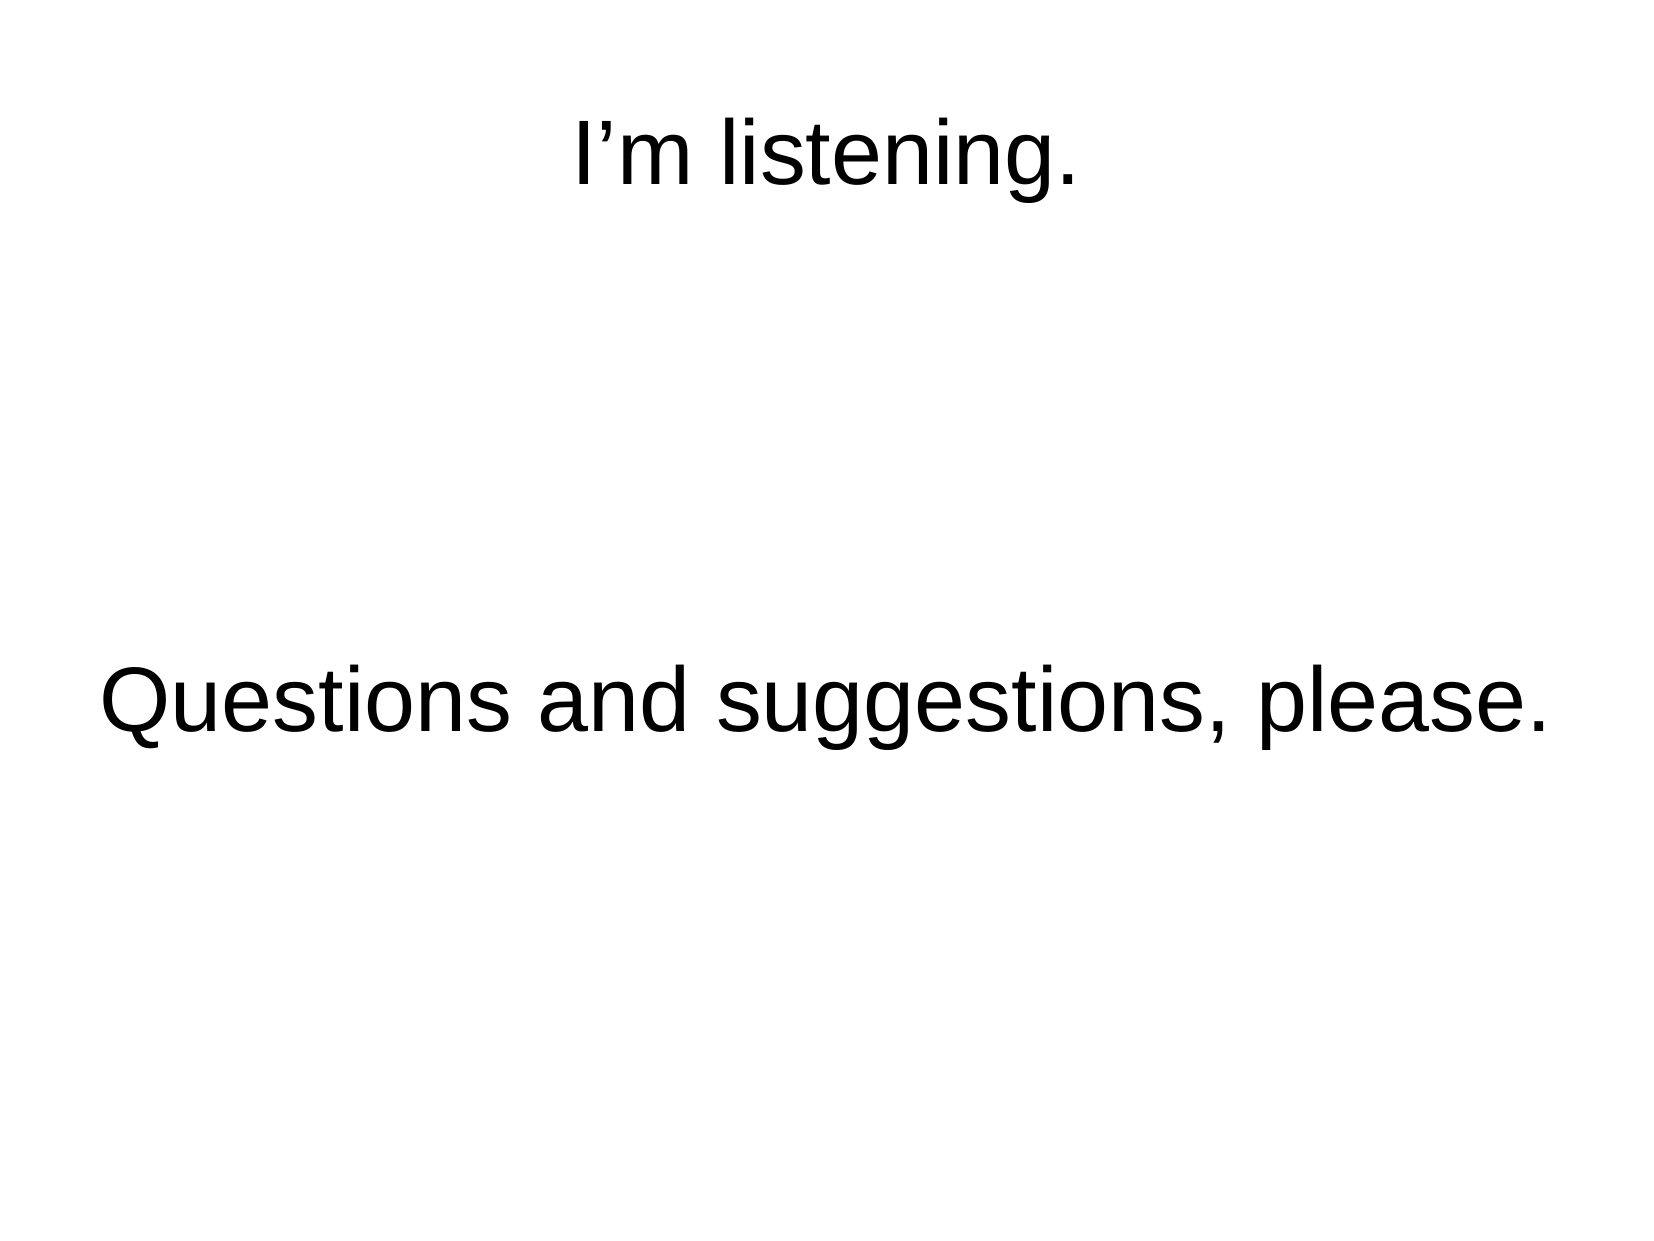

# I’m listening.
Questions and suggestions, please.